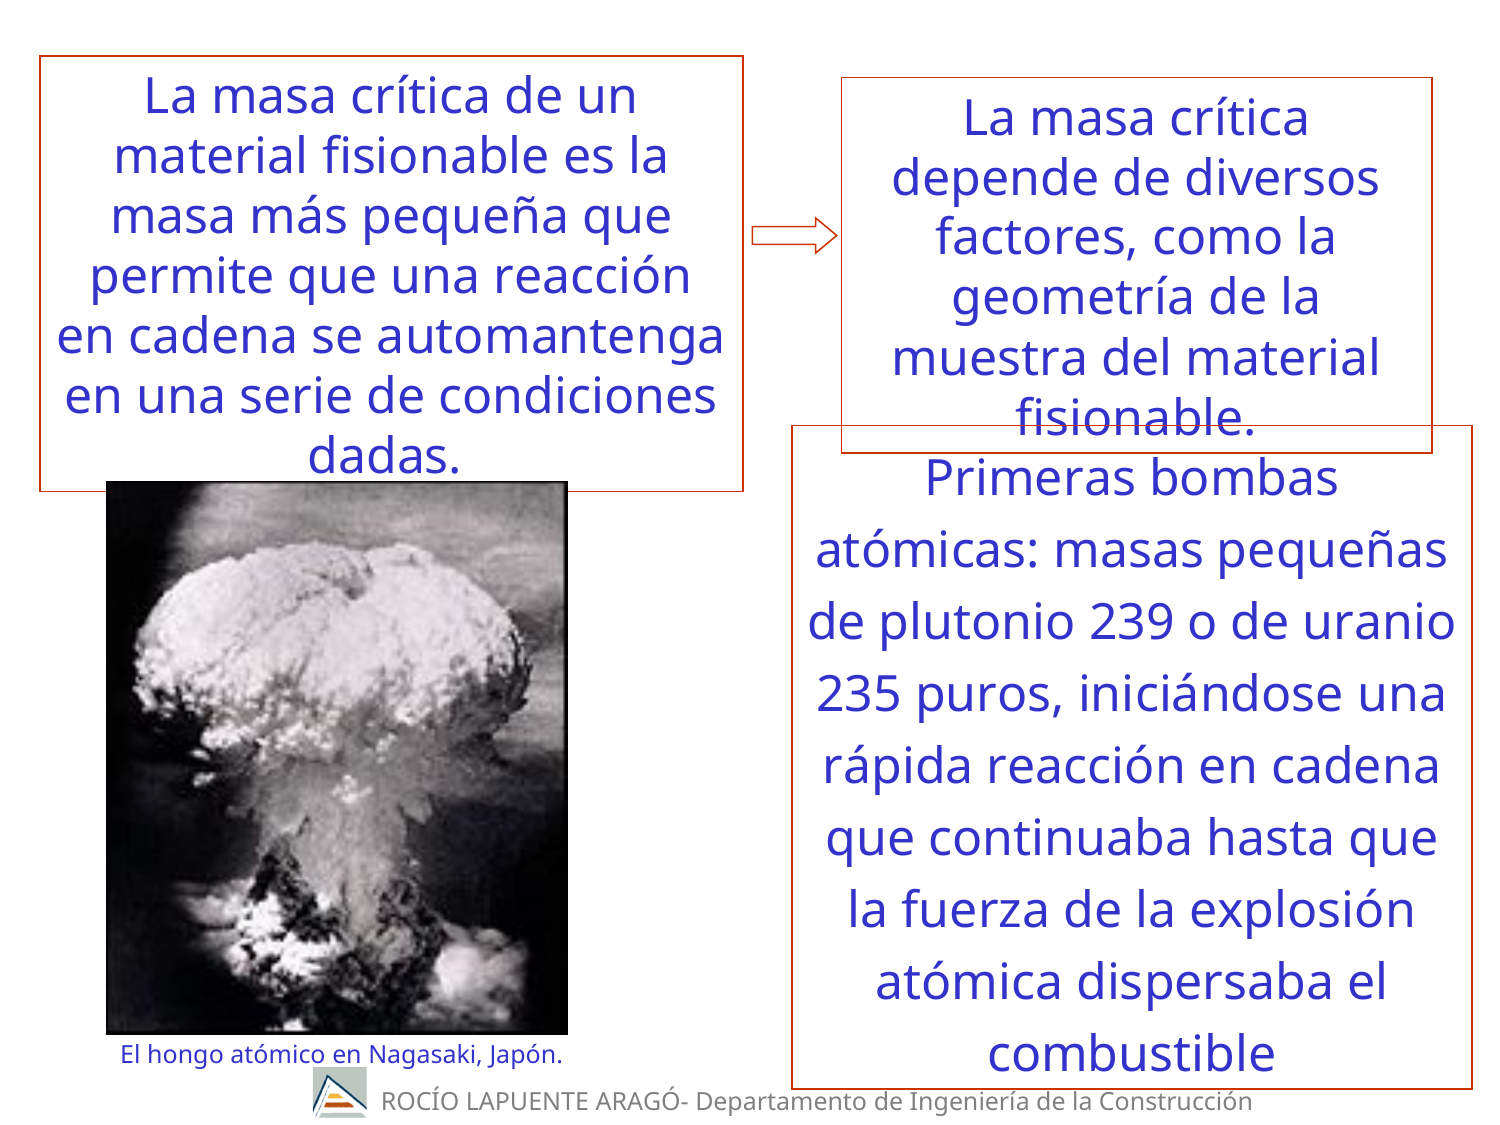

La masa crítica de un material fisionable es la masa más pequeña que permite que una reacción en cadena se automantenga en una serie de condiciones dadas.
La masa crítica depende de diversos factores, como la geometría de la muestra del material fisionable.
Primeras bombas atómicas: masas pequeñas de plutonio 239 o de uranio 235 puros, iniciándose una rápida reacción en cadena que continuaba hasta que la fuerza de la explosión atómica dispersaba el combustible
El hongo atómico en Nagasaki, Japón.